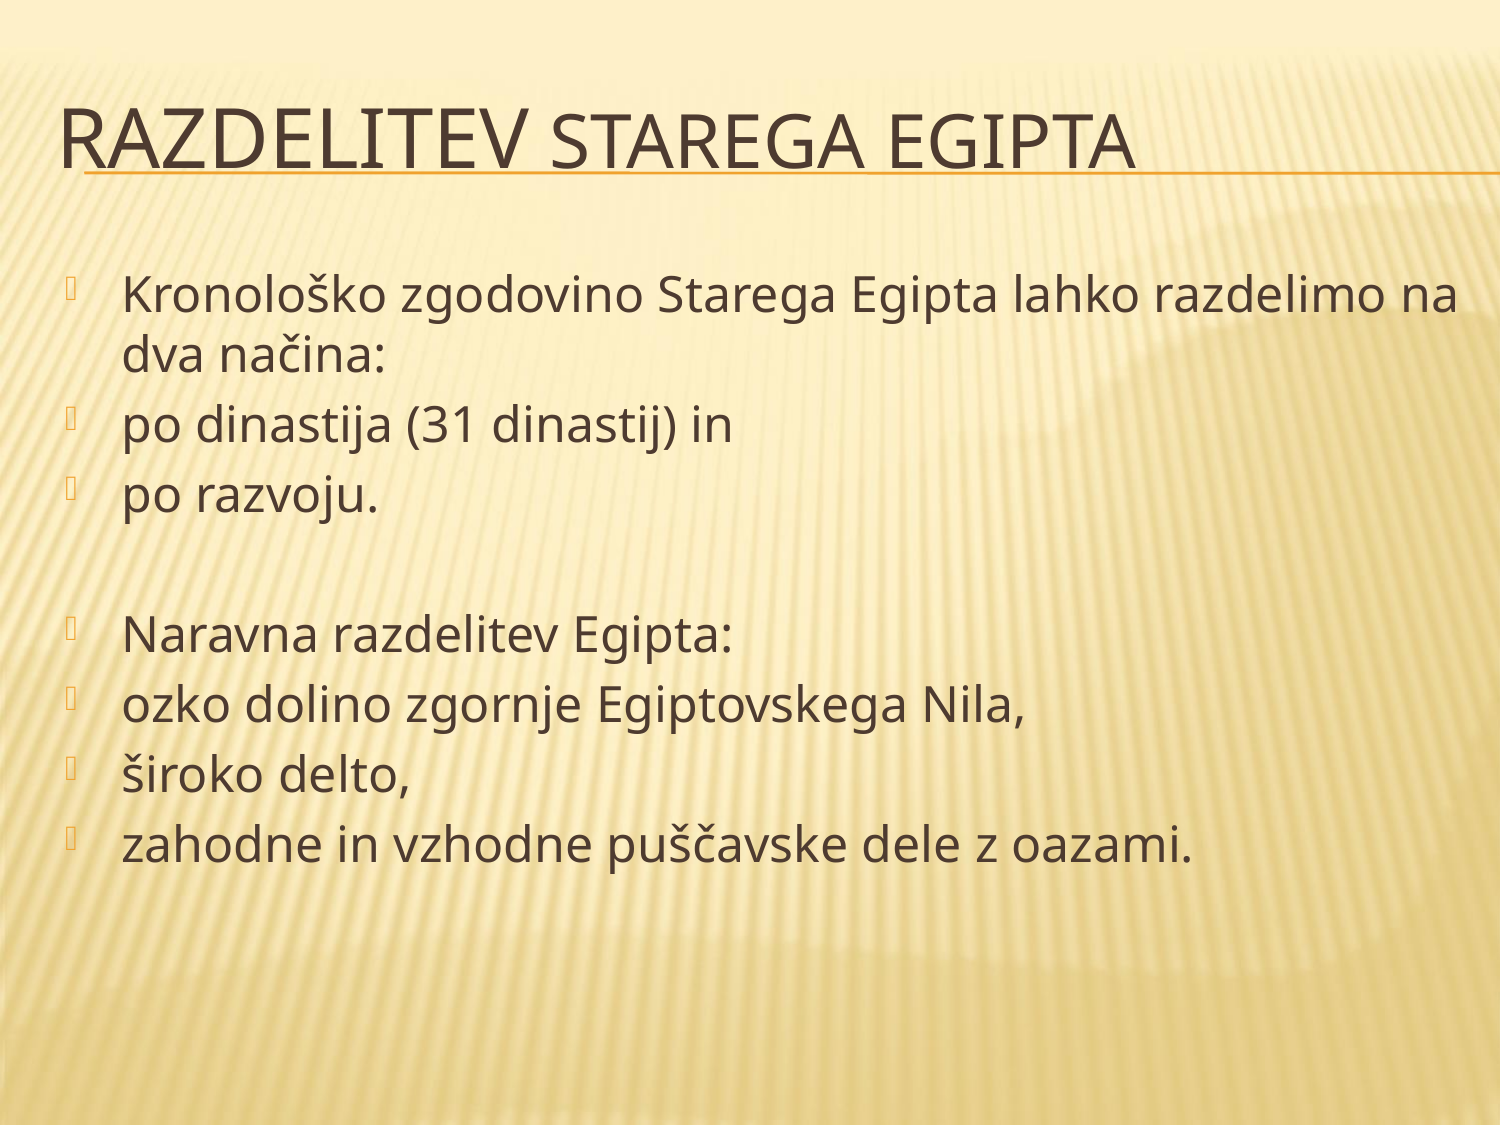

# Razdelitev starega egipta
Kronološko zgodovino Starega Egipta lahko razdelimo na dva načina:
po dinastija (31 dinastij) in
po razvoju.
Naravna razdelitev Egipta:
ozko dolino zgornje Egiptovskega Nila,
široko delto,
zahodne in vzhodne puščavske dele z oazami.